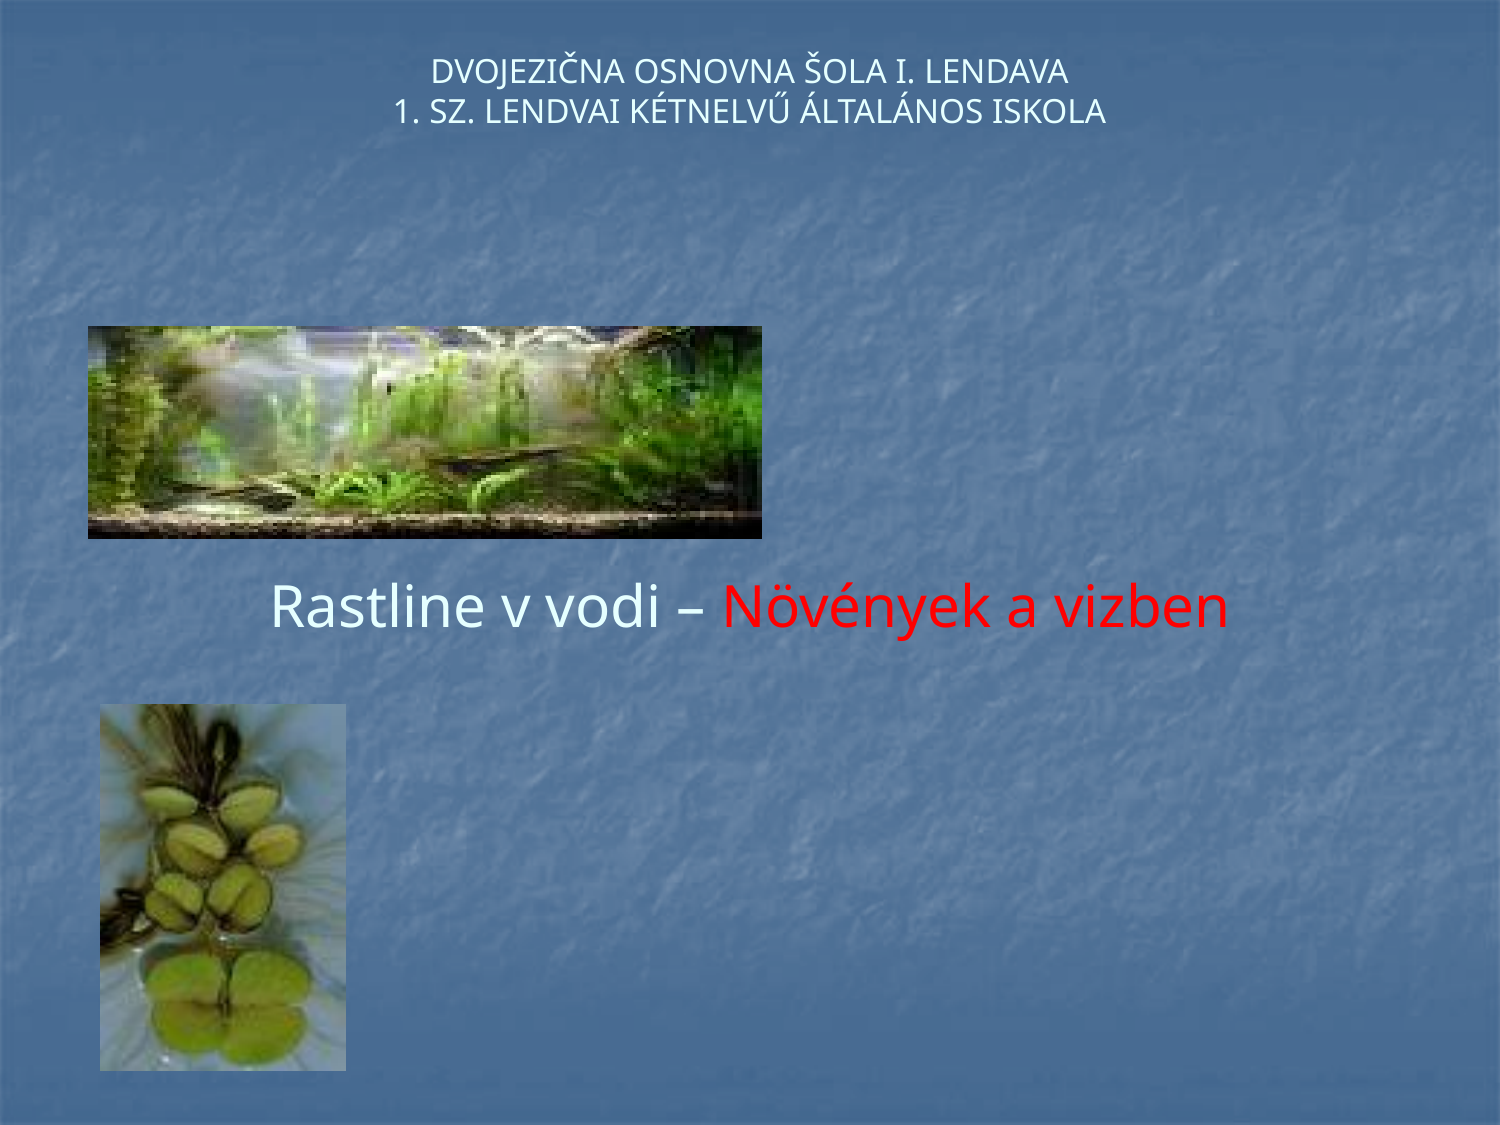

# DVOJEZIČNA OSNOVNA ŠOLA I. LENDAVA 1. SZ. LENDVAI KÉTNELVŰ ÁLTALÁNOS ISKOLA Rastline v vodi – Növények a vizben